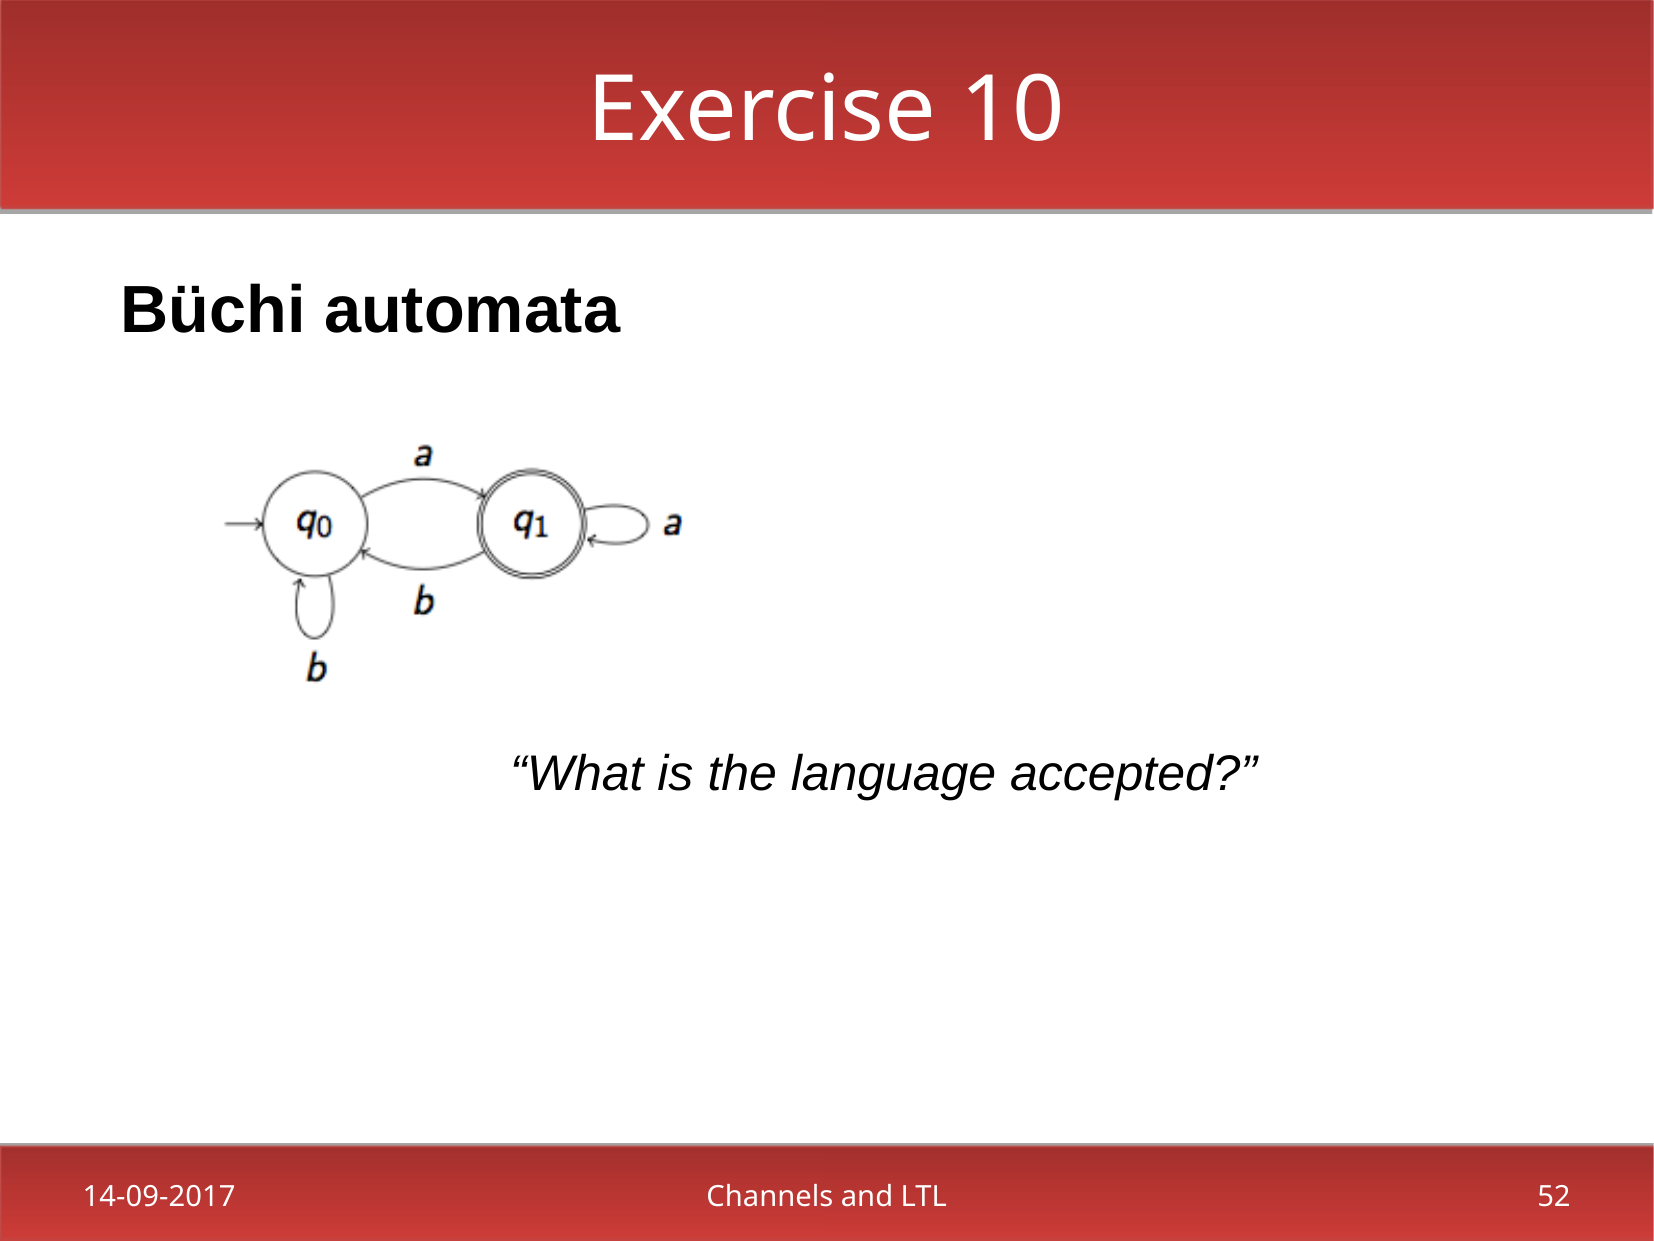

# Exercise 10
Büchi automata
“What is the language accepted?”
14-09-2017
Channels and LTL
52